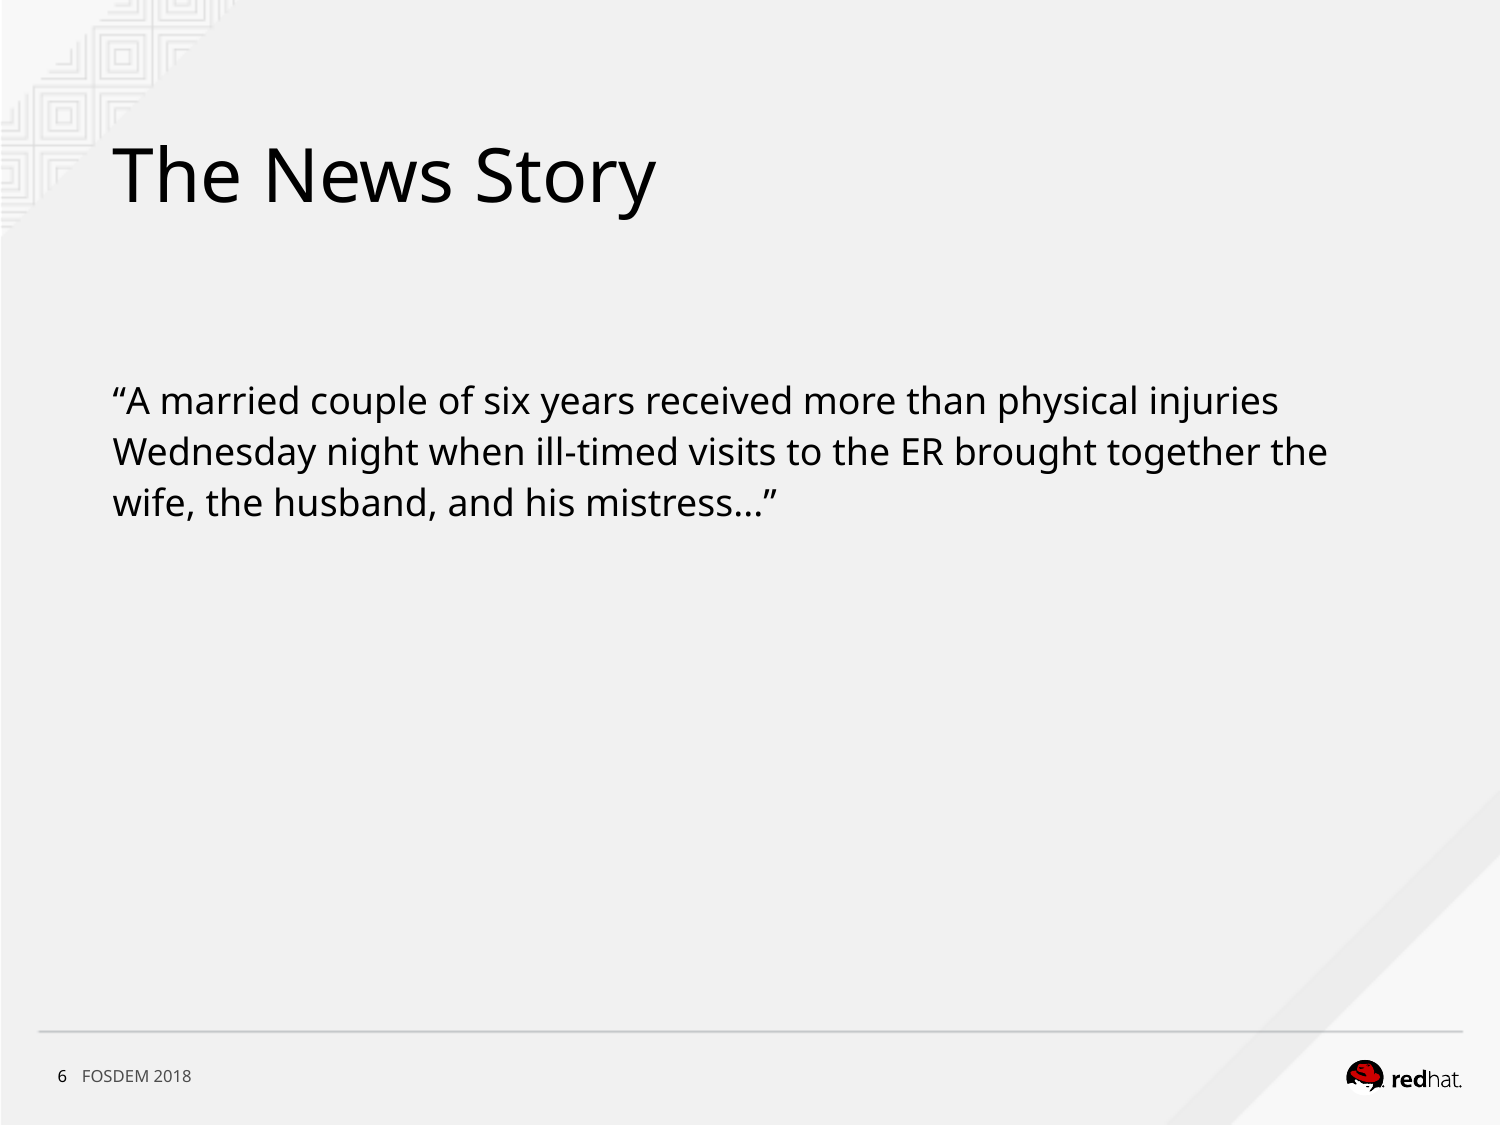

# The News Story
“A married couple of six years received more than physical injuries Wednesday night when ill-timed visits to the ER brought together the wife, the husband, and his mistress...”
6
FOSDEM 2018